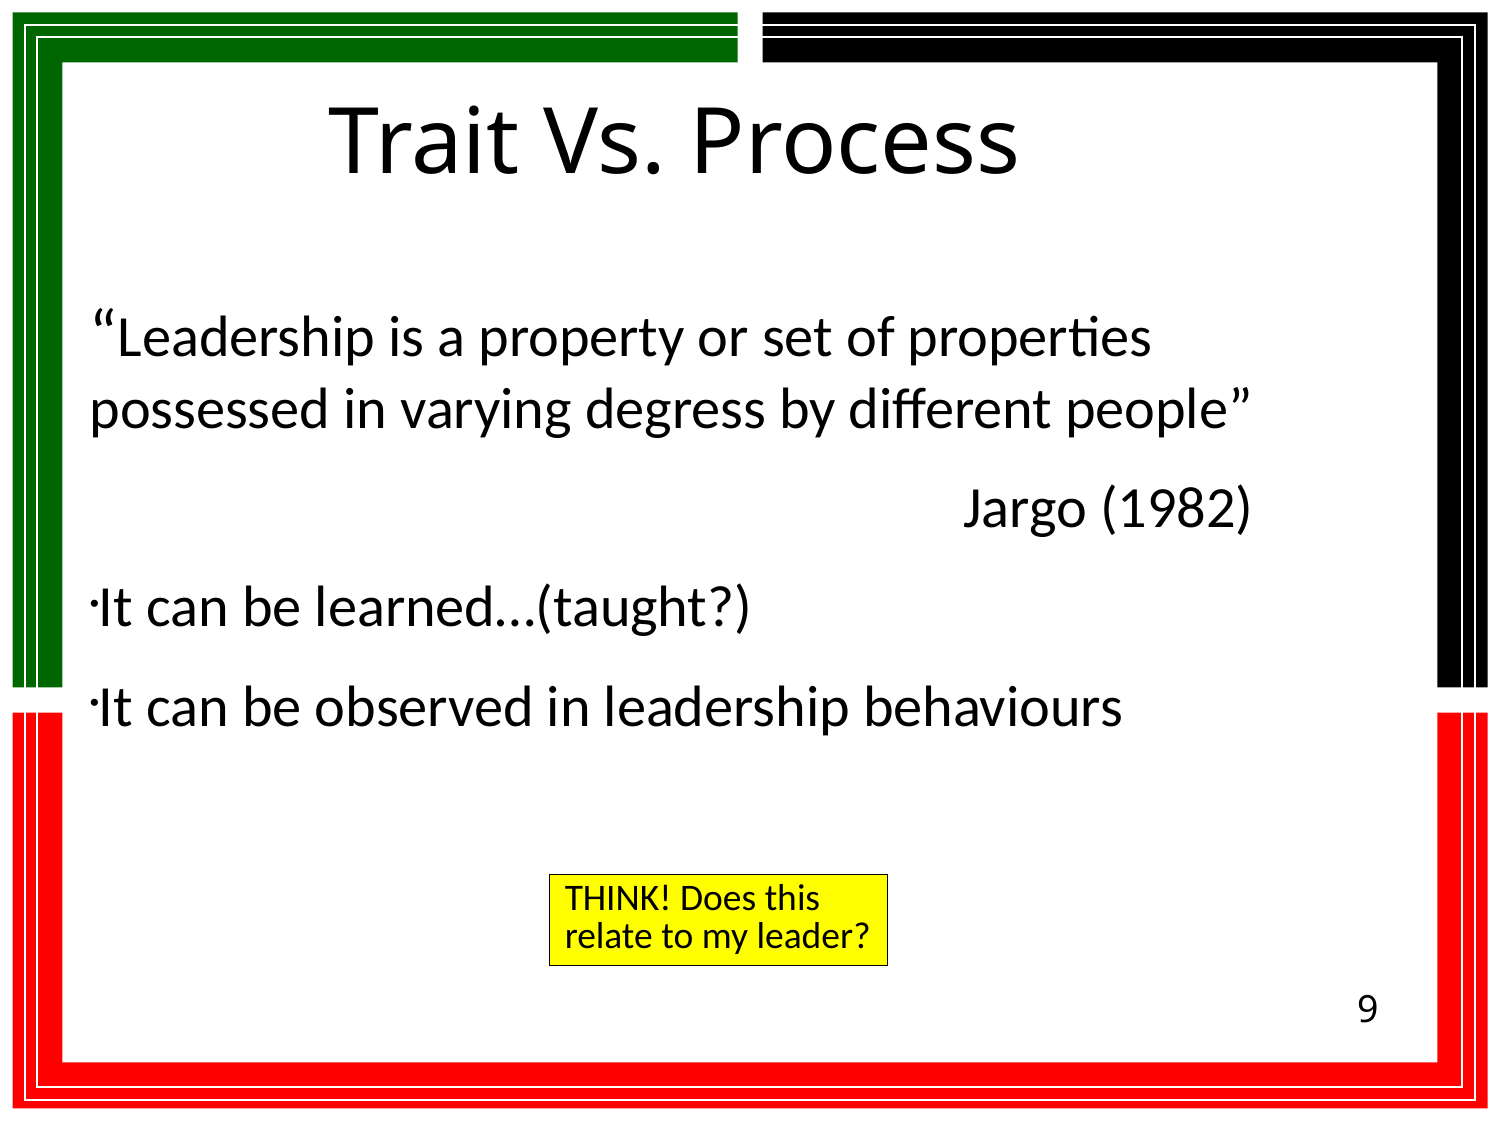

a
# Trait Vs. Process
“Leadership is a property or set of properties possessed in varying degress by different people”
Jargo (1982)
It can be learned…(taught?)
It can be observed in leadership behaviours
THINK! Does this relate to my leader?